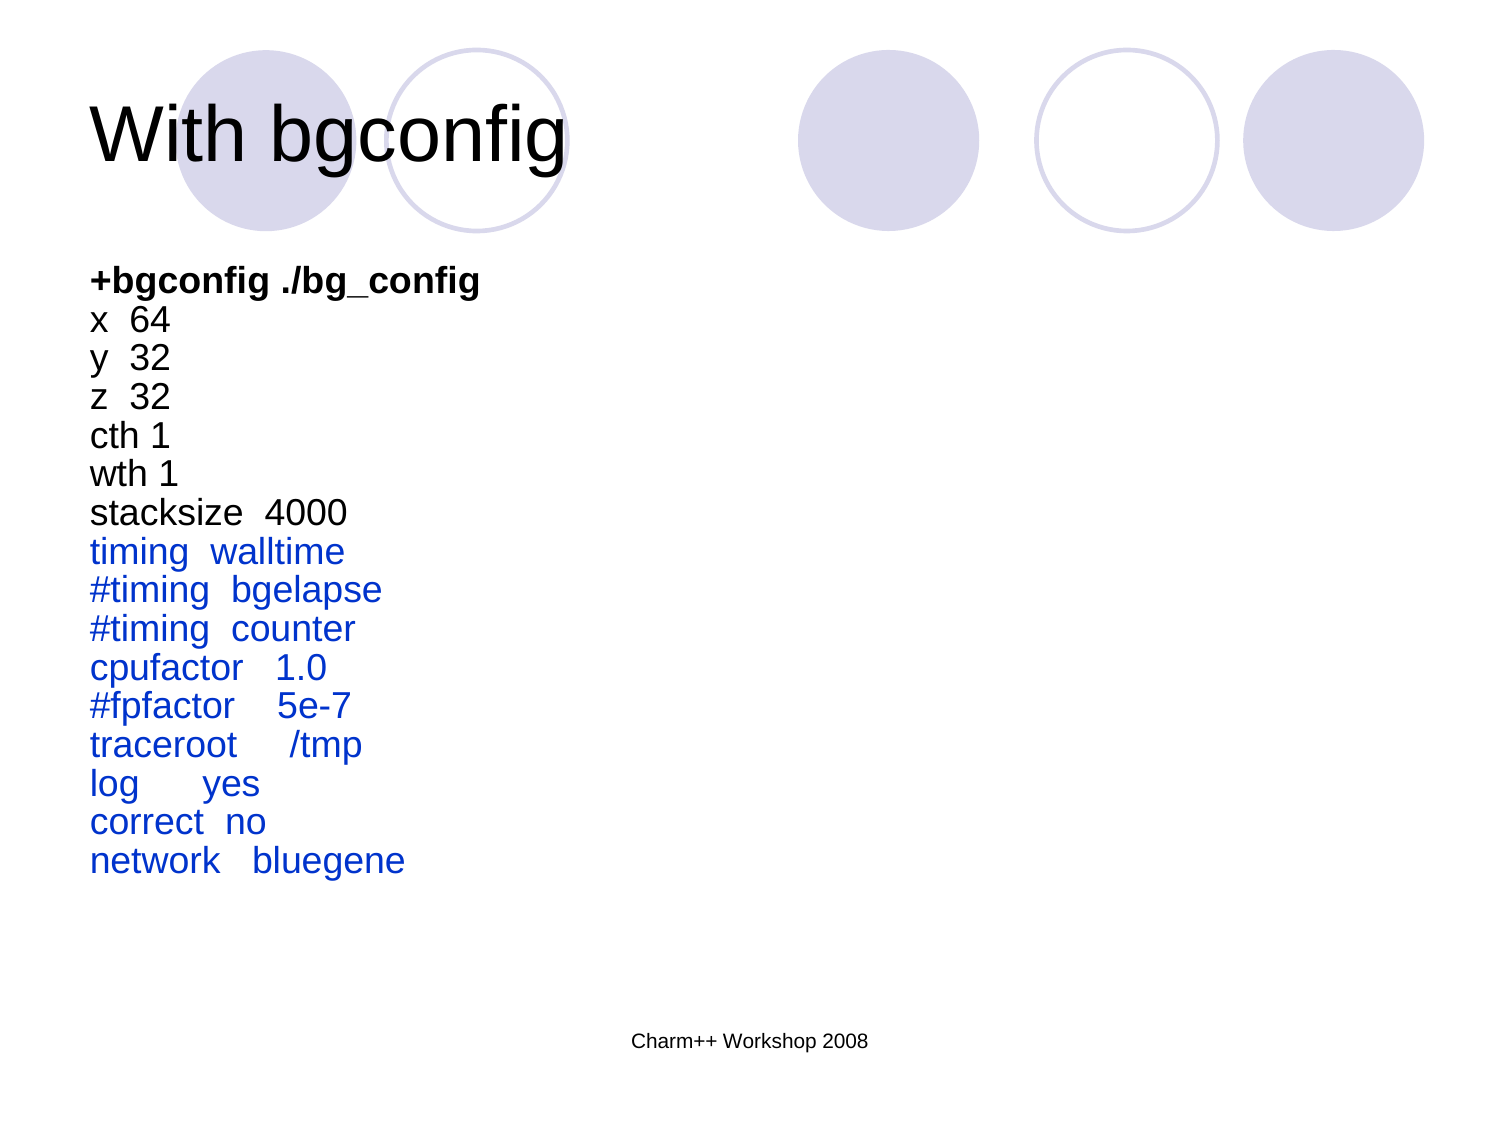

# With bgconfig
+bgconfig ./bg_config
x 64
y 32
z 32
cth 1
wth 1
stacksize 4000
timing walltime
#timing bgelapse
#timing counter
cpufactor 1.0
#fpfactor 5e-7
traceroot /tmp
log yes
correct no
network bluegene
Charm++ Workshop 2008